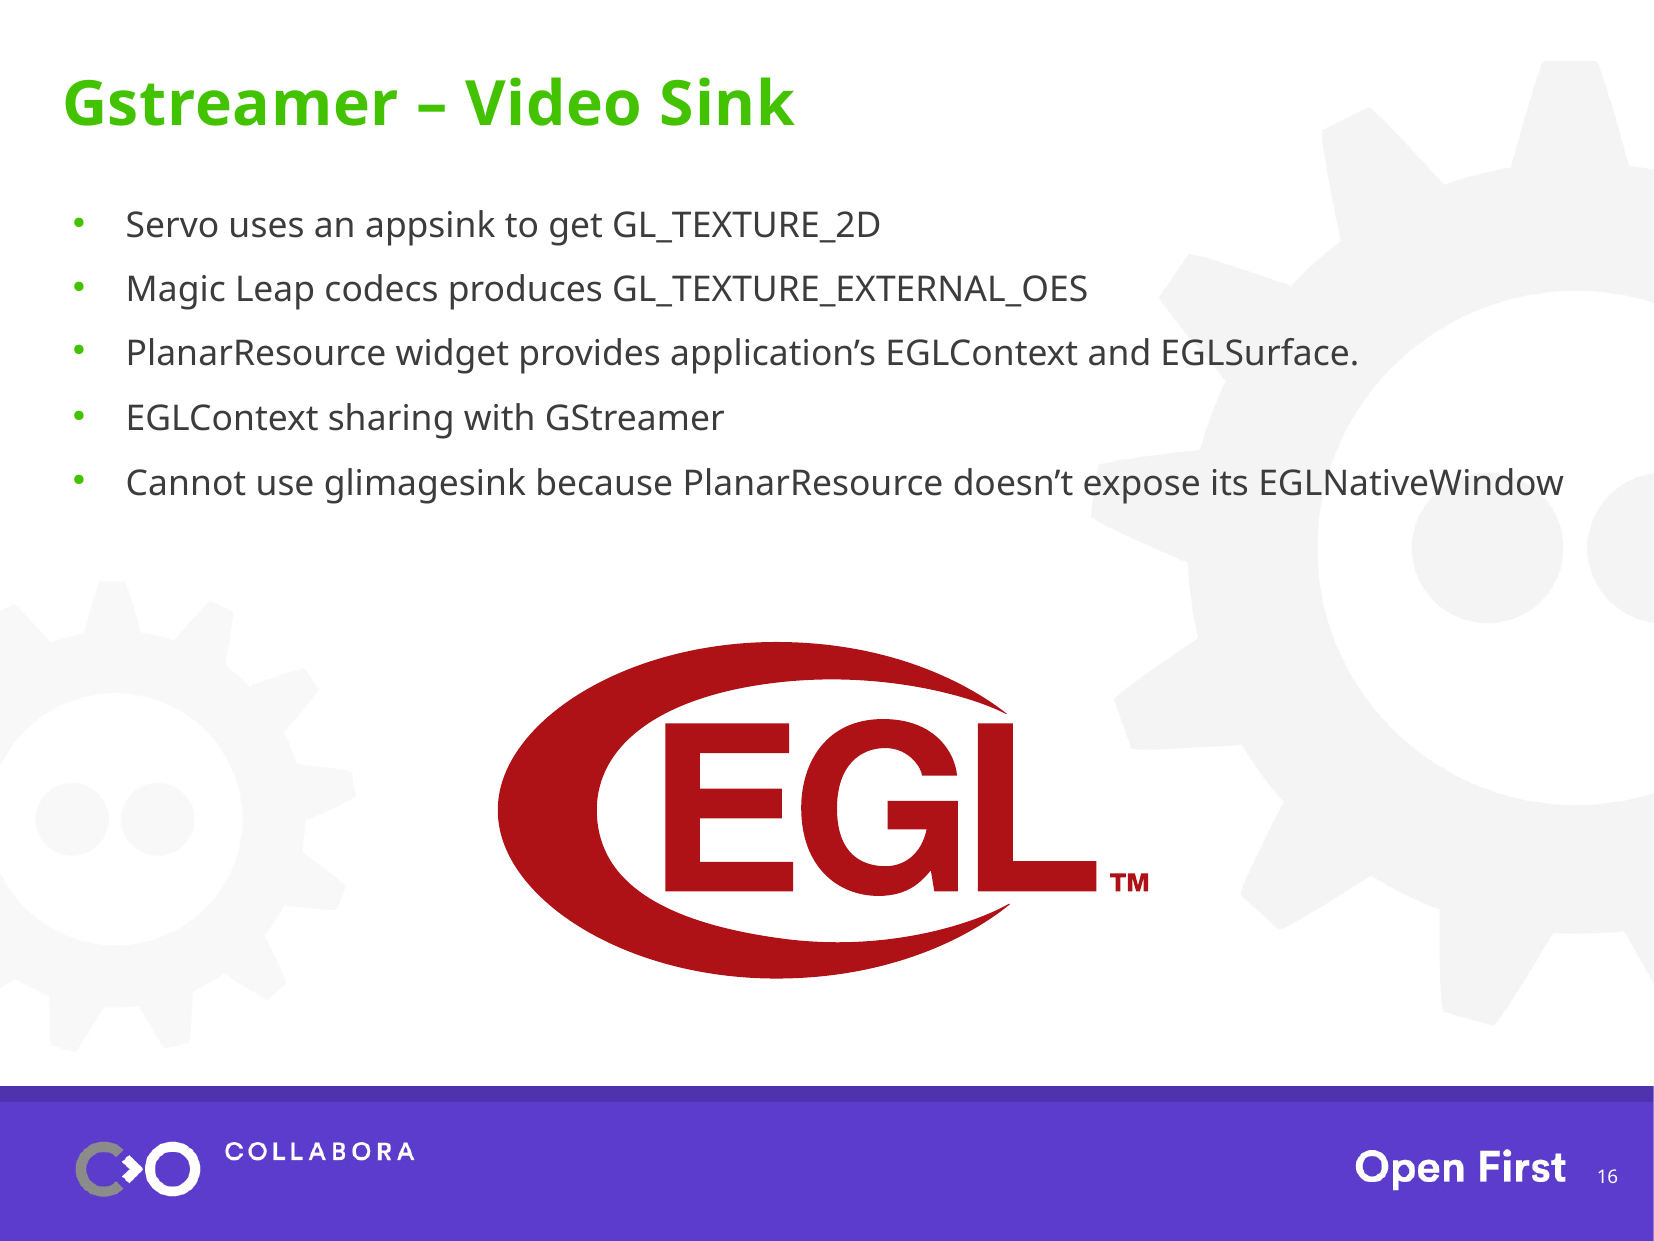

# Gstreamer – Video Sink
Servo uses an appsink to get GL_TEXTURE_2D
Magic Leap codecs produces GL_TEXTURE_EXTERNAL_OES
PlanarResource widget provides application’s EGLContext and EGLSurface.
EGLContext sharing with GStreamer
Cannot use glimagesink because PlanarResource doesn’t expose its EGLNativeWindow